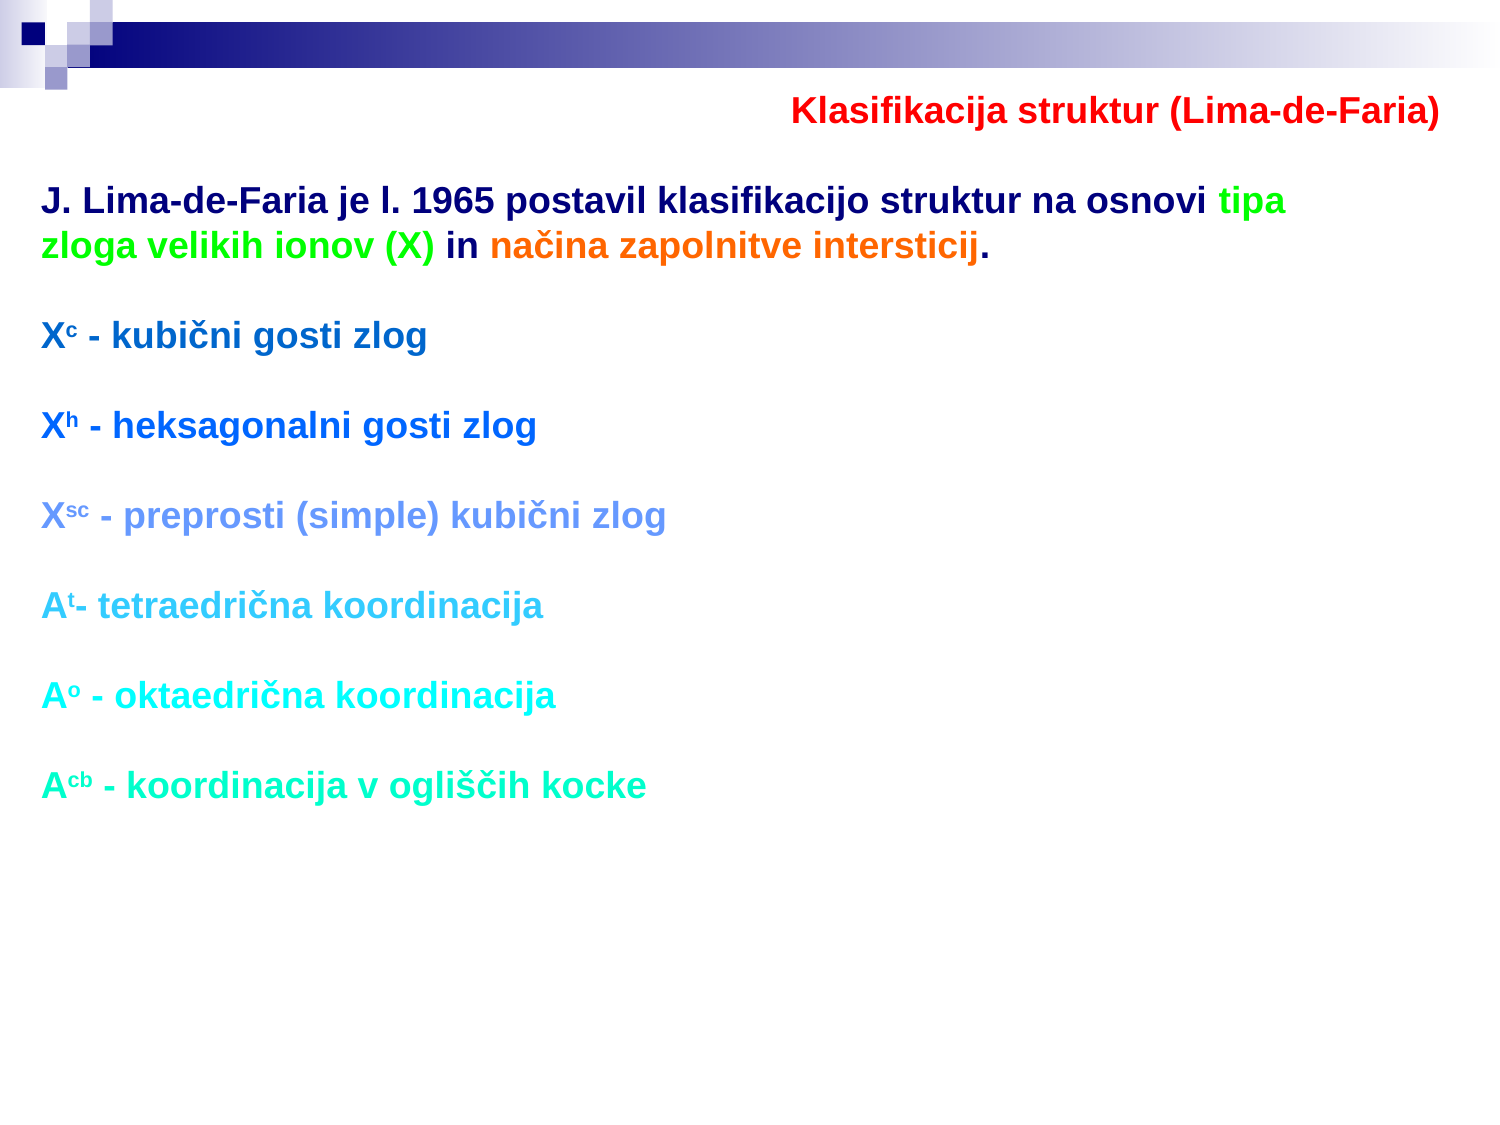

Klasifikacija struktur (Lima-de-Faria)
J. Lima-de-Faria je l. 1965 postavil klasifikacijo struktur na osnovi tipa
zloga velikih ionov (X) in načina zapolnitve intersticij.
Xc - kubični gosti zlog
Xh - heksagonalni gosti zlog
Xsc - preprosti (simple) kubični zlog
At- tetraedrična koordinacija
Ao - oktaedrična koordinacija
Acb - koordinacija v ogliščih kocke